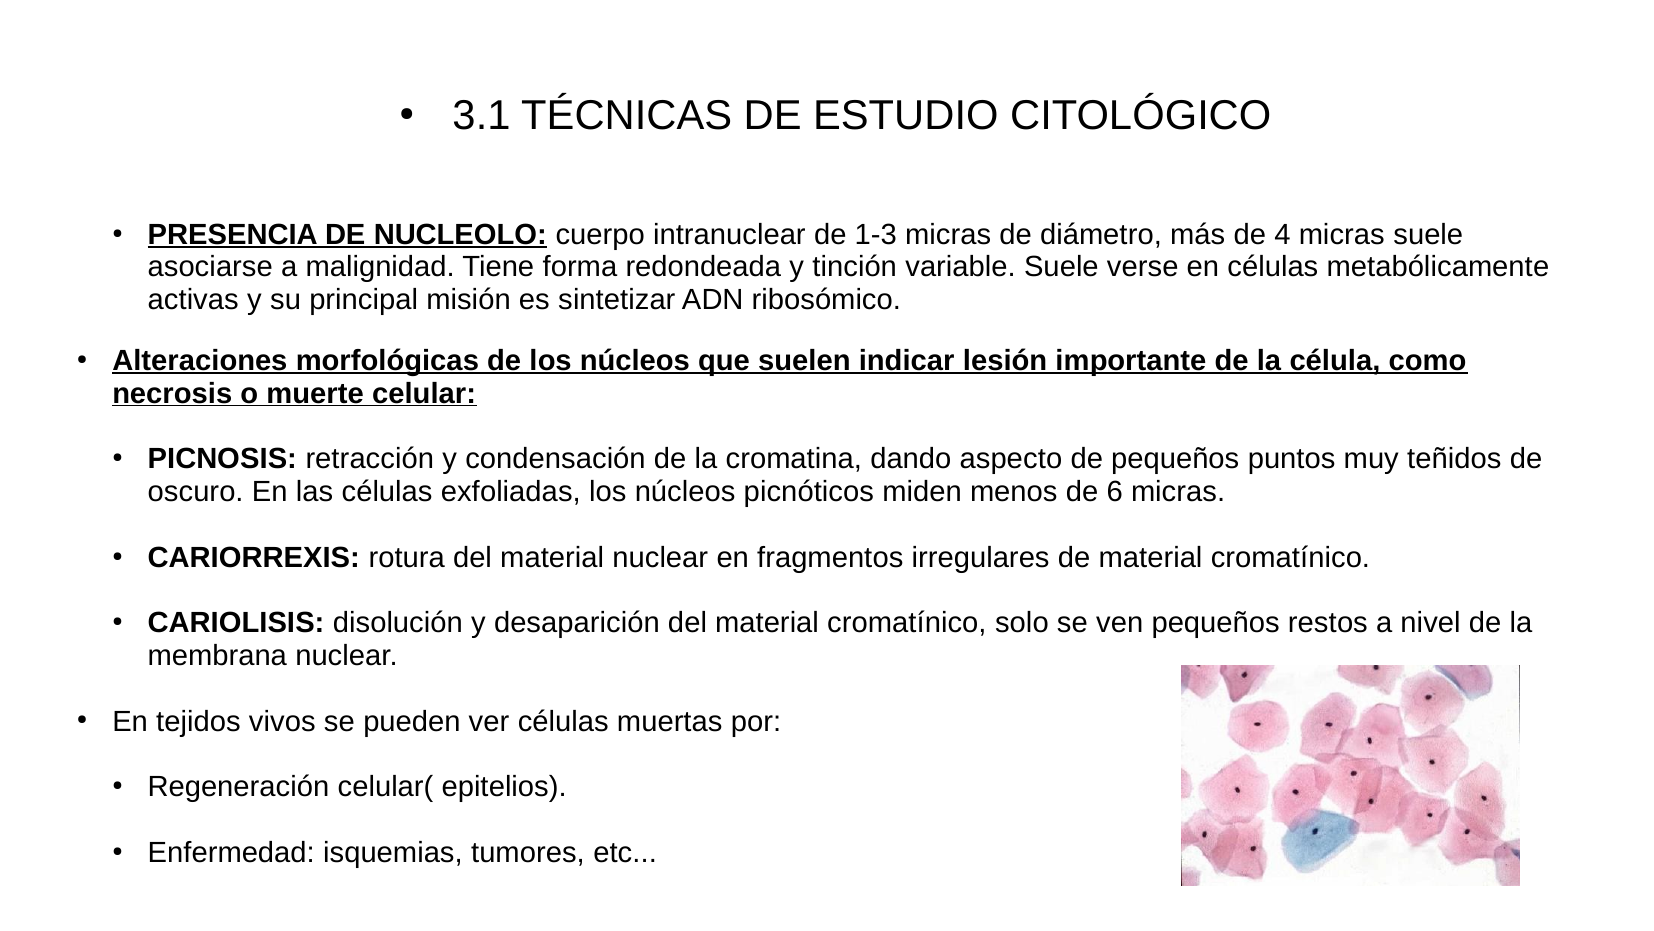

# 3.1 TÉCNICAS DE ESTUDIO CITOLÓGICO
PRESENCIA DE NUCLEOLO: cuerpo intranuclear de 1-3 micras de diámetro, más de 4 micras suele asociarse a malignidad. Tiene forma redondeada y tinción variable. Suele verse en células metabólicamente activas y su principal misión es sintetizar ADN ribosómico.
Alteraciones morfológicas de los núcleos que suelen indicar lesión importante de la célula, como necrosis o muerte celular:
PICNOSIS: retracción y condensación de la cromatina, dando aspecto de pequeños puntos muy teñidos de oscuro. En las células exfoliadas, los núcleos picnóticos miden menos de 6 micras.
CARIORREXIS: rotura del material nuclear en fragmentos irregulares de material cromatínico.
CARIOLISIS: disolución y desaparición del material cromatínico, solo se ven pequeños restos a nivel de la membrana nuclear.
En tejidos vivos se pueden ver células muertas por:
Regeneración celular( epitelios).
Enfermedad: isquemias, tumores, etc...